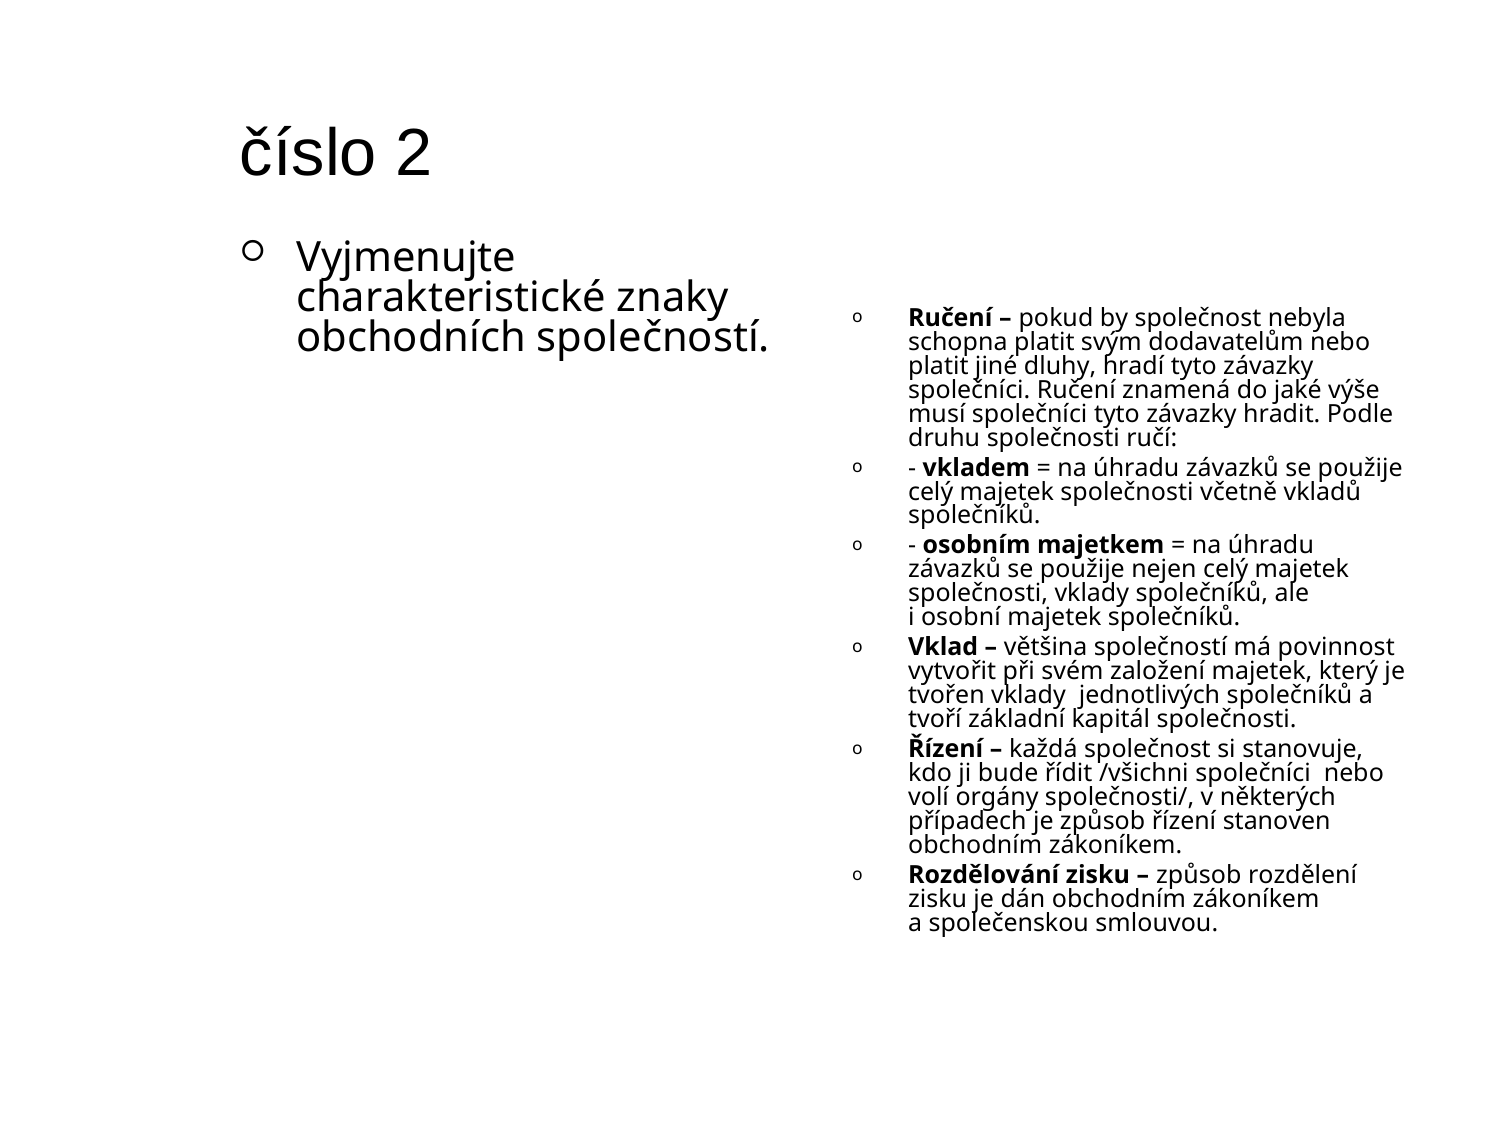

# číslo 2
Vyjmenujte charakteristické znaky obchodních společností.
Ručení – pokud by společnost nebyla schopna platit svým dodavatelům nebo platit jiné dluhy, hradí tyto závazky společníci. Ručení znamená do jaké výše musí společníci tyto závazky hradit. Podle druhu společnosti ručí:
- vkladem = na úhradu závazků se použije celý majetek společnosti včetně vkladů společníků.
- osobním majetkem = na úhradu závazků se použije nejen celý majetek společnosti, vklady společníků, ale
i osobní majetek společníků.
Vklad – většina společností má povinnost vytvořit při svém založení majetek, který je tvořen vklady jednotlivých společníků a tvoří základní kapitál společnosti.
Řízení – každá společnost si stanovuje, kdo ji bude řídit /všichni společníci nebo volí orgány společnosti/, v některých případech je způsob řízení stanoven obchodním zákoníkem.
Rozdělování zisku – způsob rozdělení zisku je dán obchodním zákoníkem
a společenskou smlouvou.